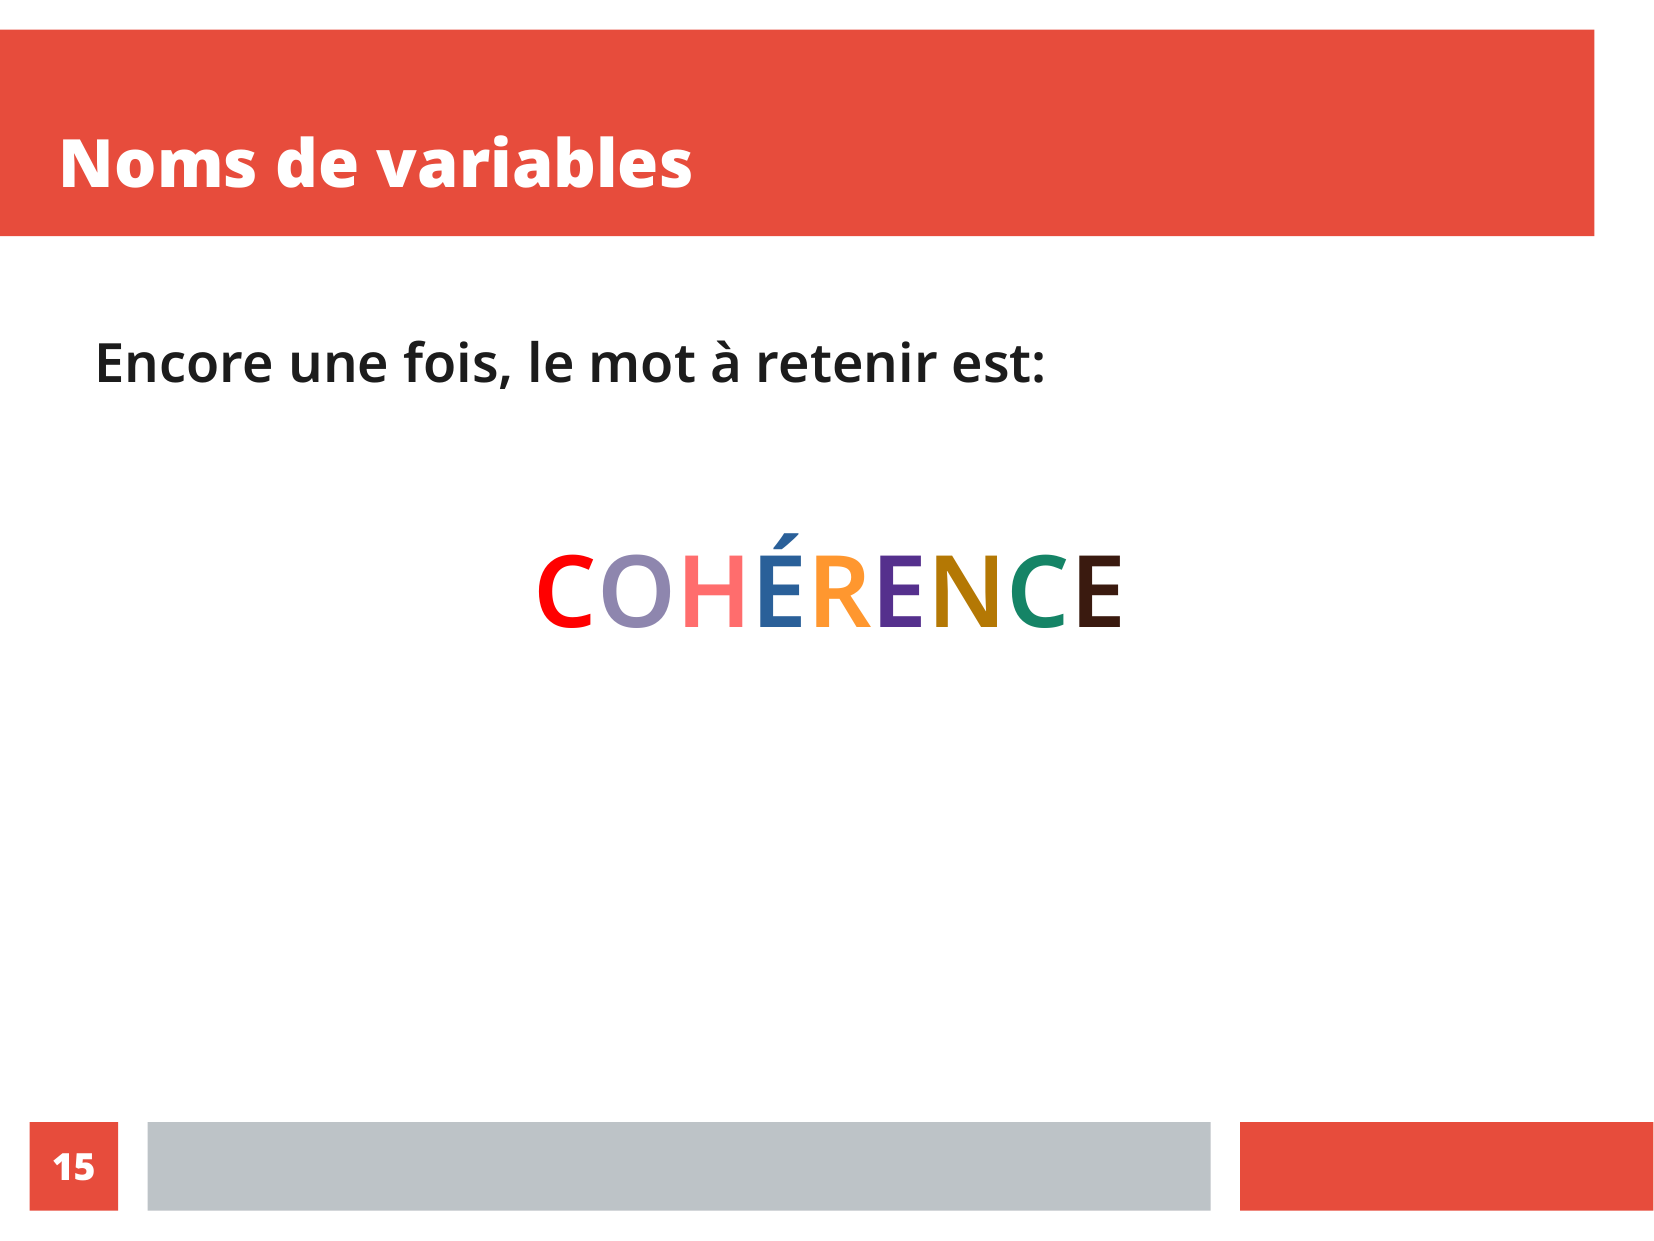

# Noms de variables
Encore une fois, le mot à retenir est:
COHÉRENCE
15